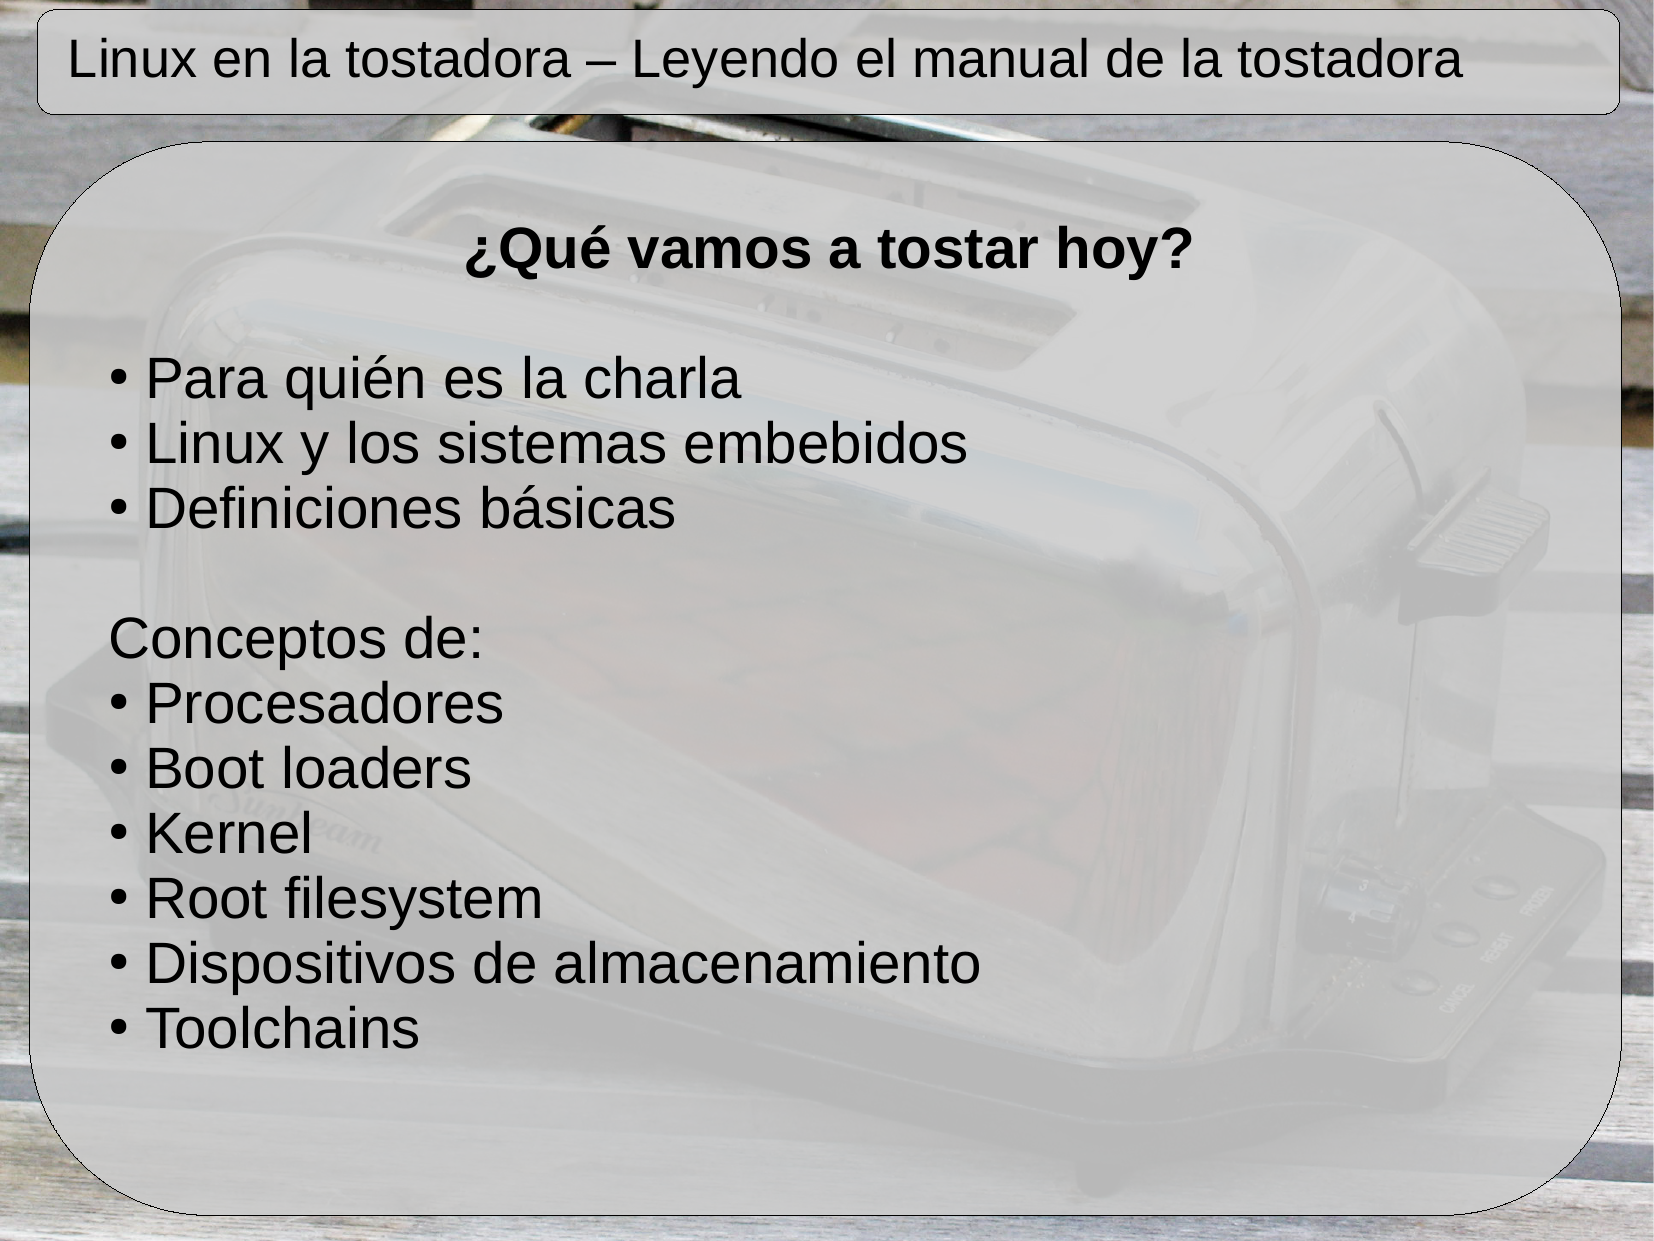

Linux en la tostadora – Leyendo el manual de la tostadora
¿Qué vamos a tostar hoy?
 Para quién es la charla
 Linux y los sistemas embebidos
 Definiciones básicas
Conceptos de:
 Procesadores
 Boot loaders
 Kernel
 Root filesystem
 Dispositivos de almacenamiento
 Toolchains